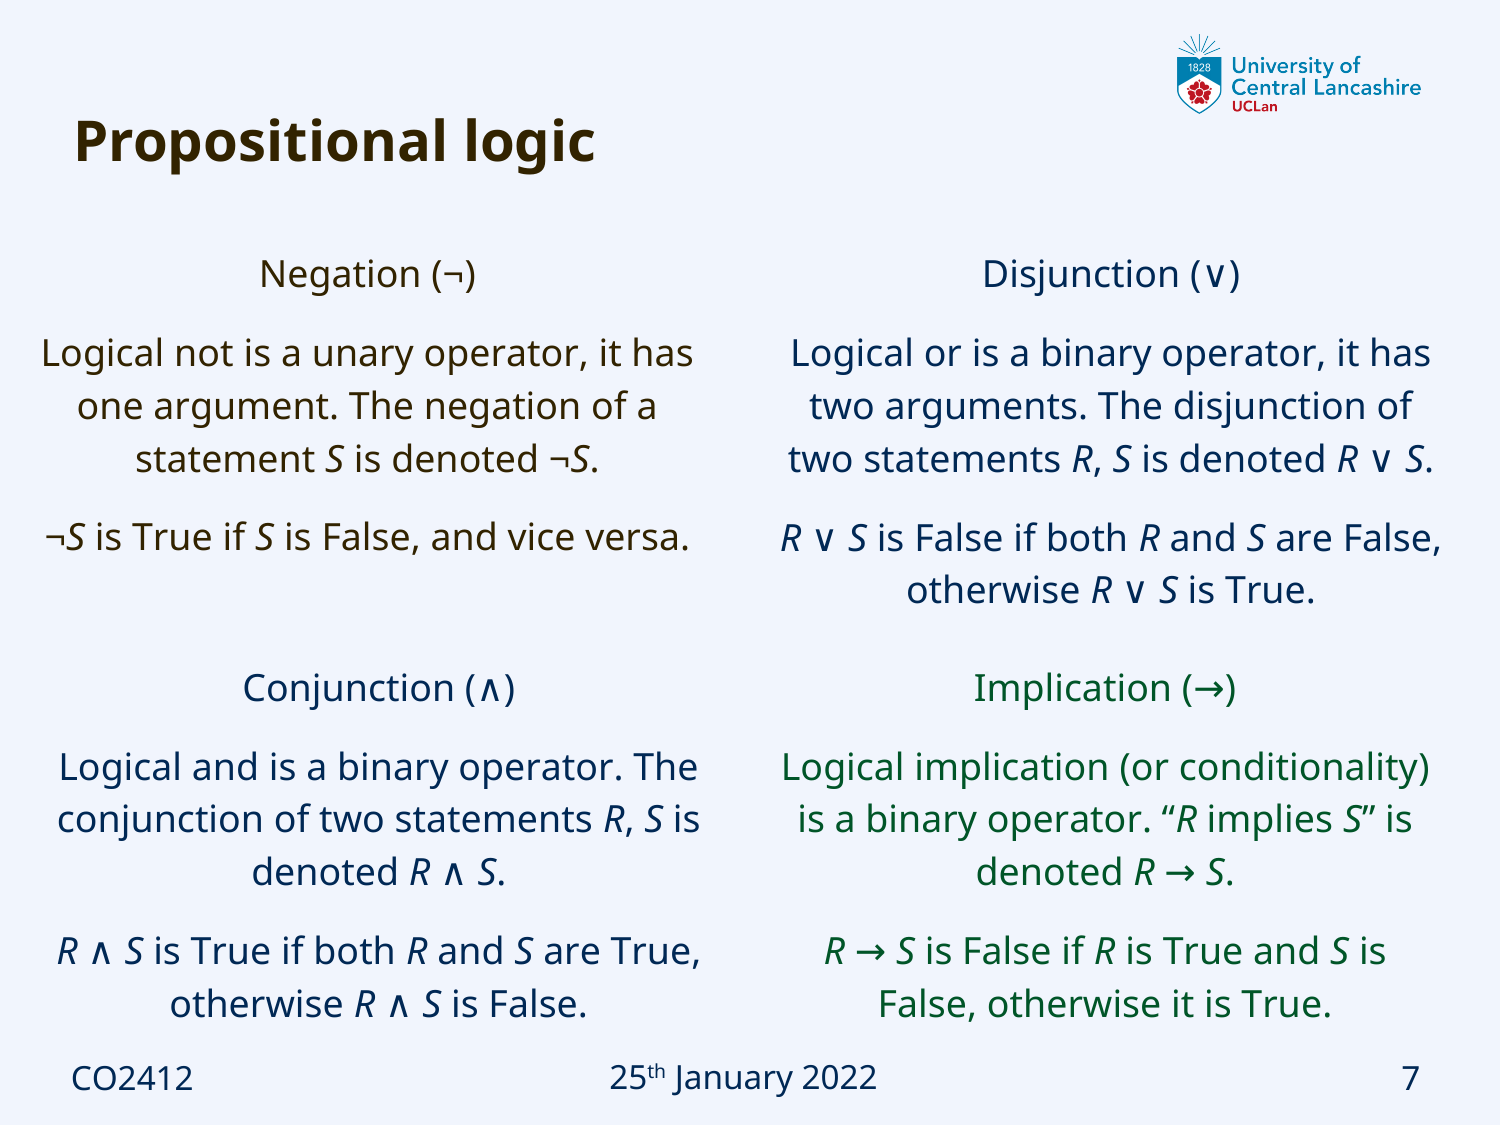

# Propositional logic
Negation (¬)
Logical not is a unary operator, it has one argument. The negation of a statement S is denoted ¬S.
¬S is True if S is False, and vice versa.
Disjunction (∨)
Logical or is a binary operator, it has two arguments. The disjunction of two statements R, S is denoted R ∨ S.
R ∨ S is False if both R and S are False, otherwise R ∨ S is True.
Conjunction (∧)
Logical and is a binary operator. The conjunction of two statements R, S is denoted R ∧ S.
R ∧ S is True if both R and S are True, otherwise R ∧ S is False.
Implication (→)
Logical implication (or conditionality) is a binary operator. “R implies S” is denoted R → S.
R → S is False if R is True and S is False, otherwise it is True.